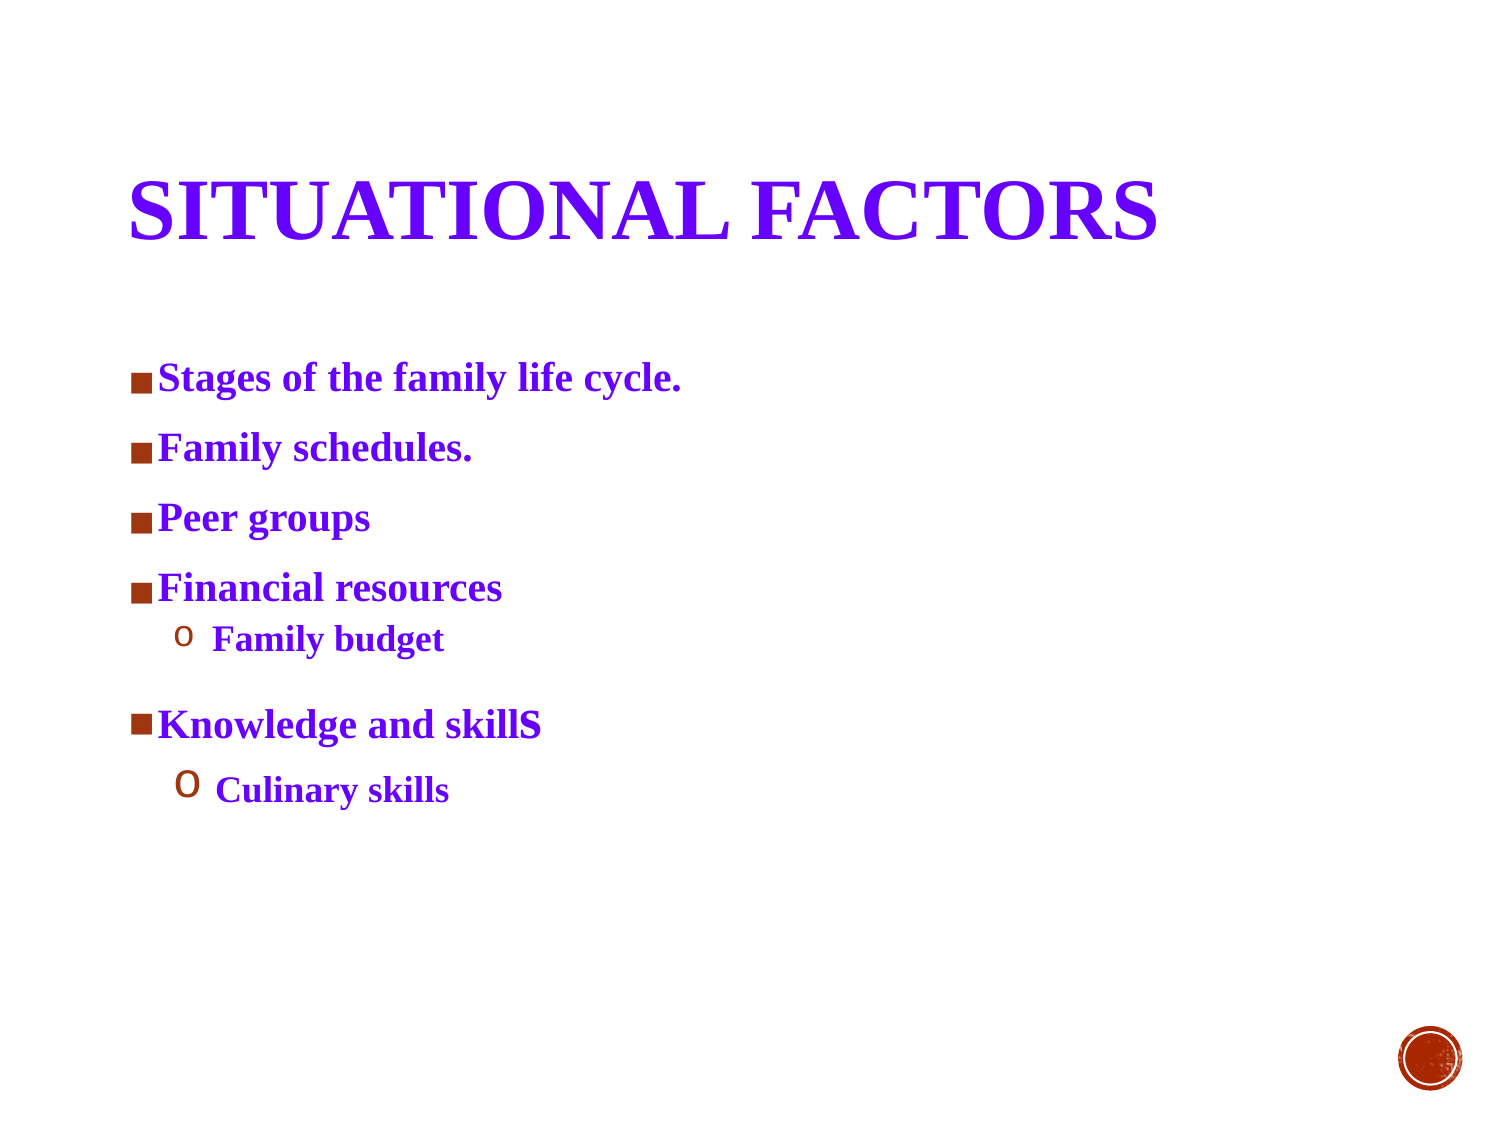

# SITUATIONAL FACTORS
Stages of the family life cycle.
Family schedules.
Peer groups
Financial resources
 Family budget
Knowledge and skills
 Culinary skills